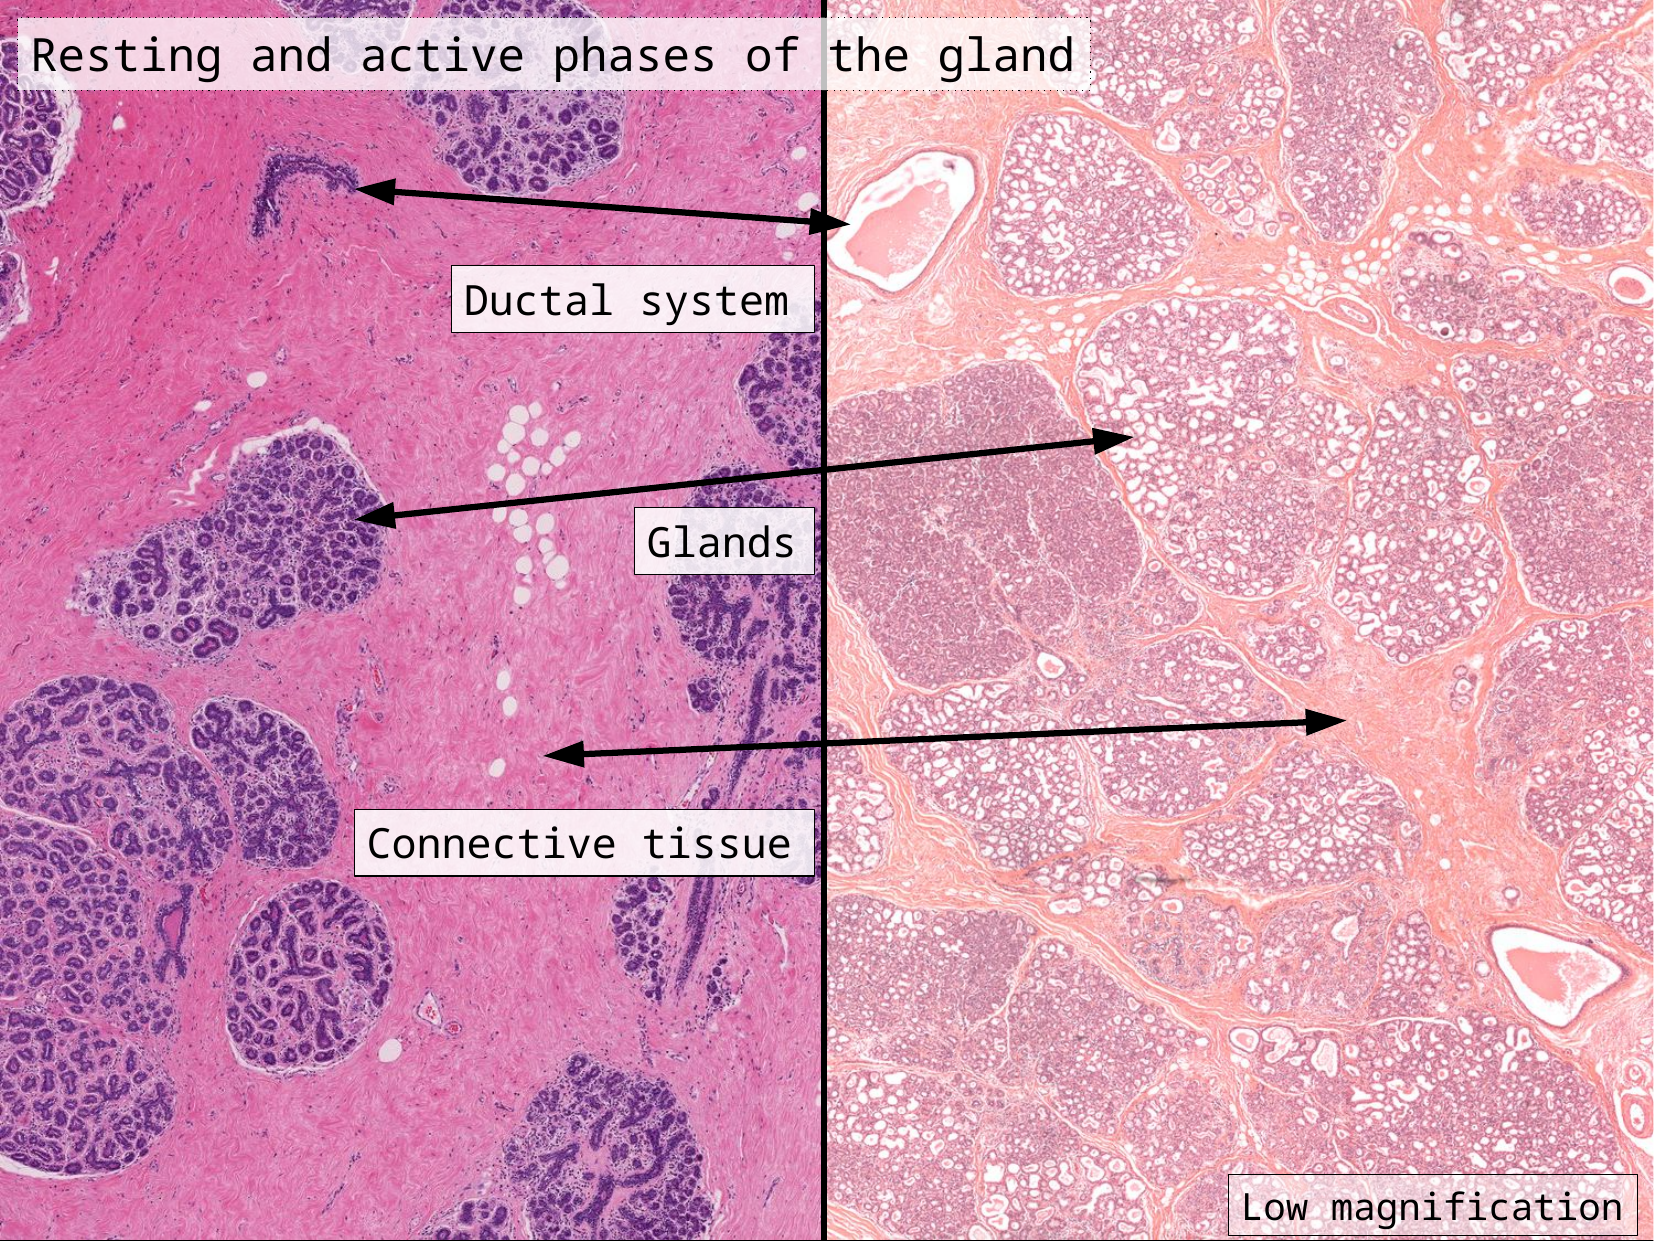

Resting and active phases of the gland
Ductal system
Glands
Connective tissue
Low magnification